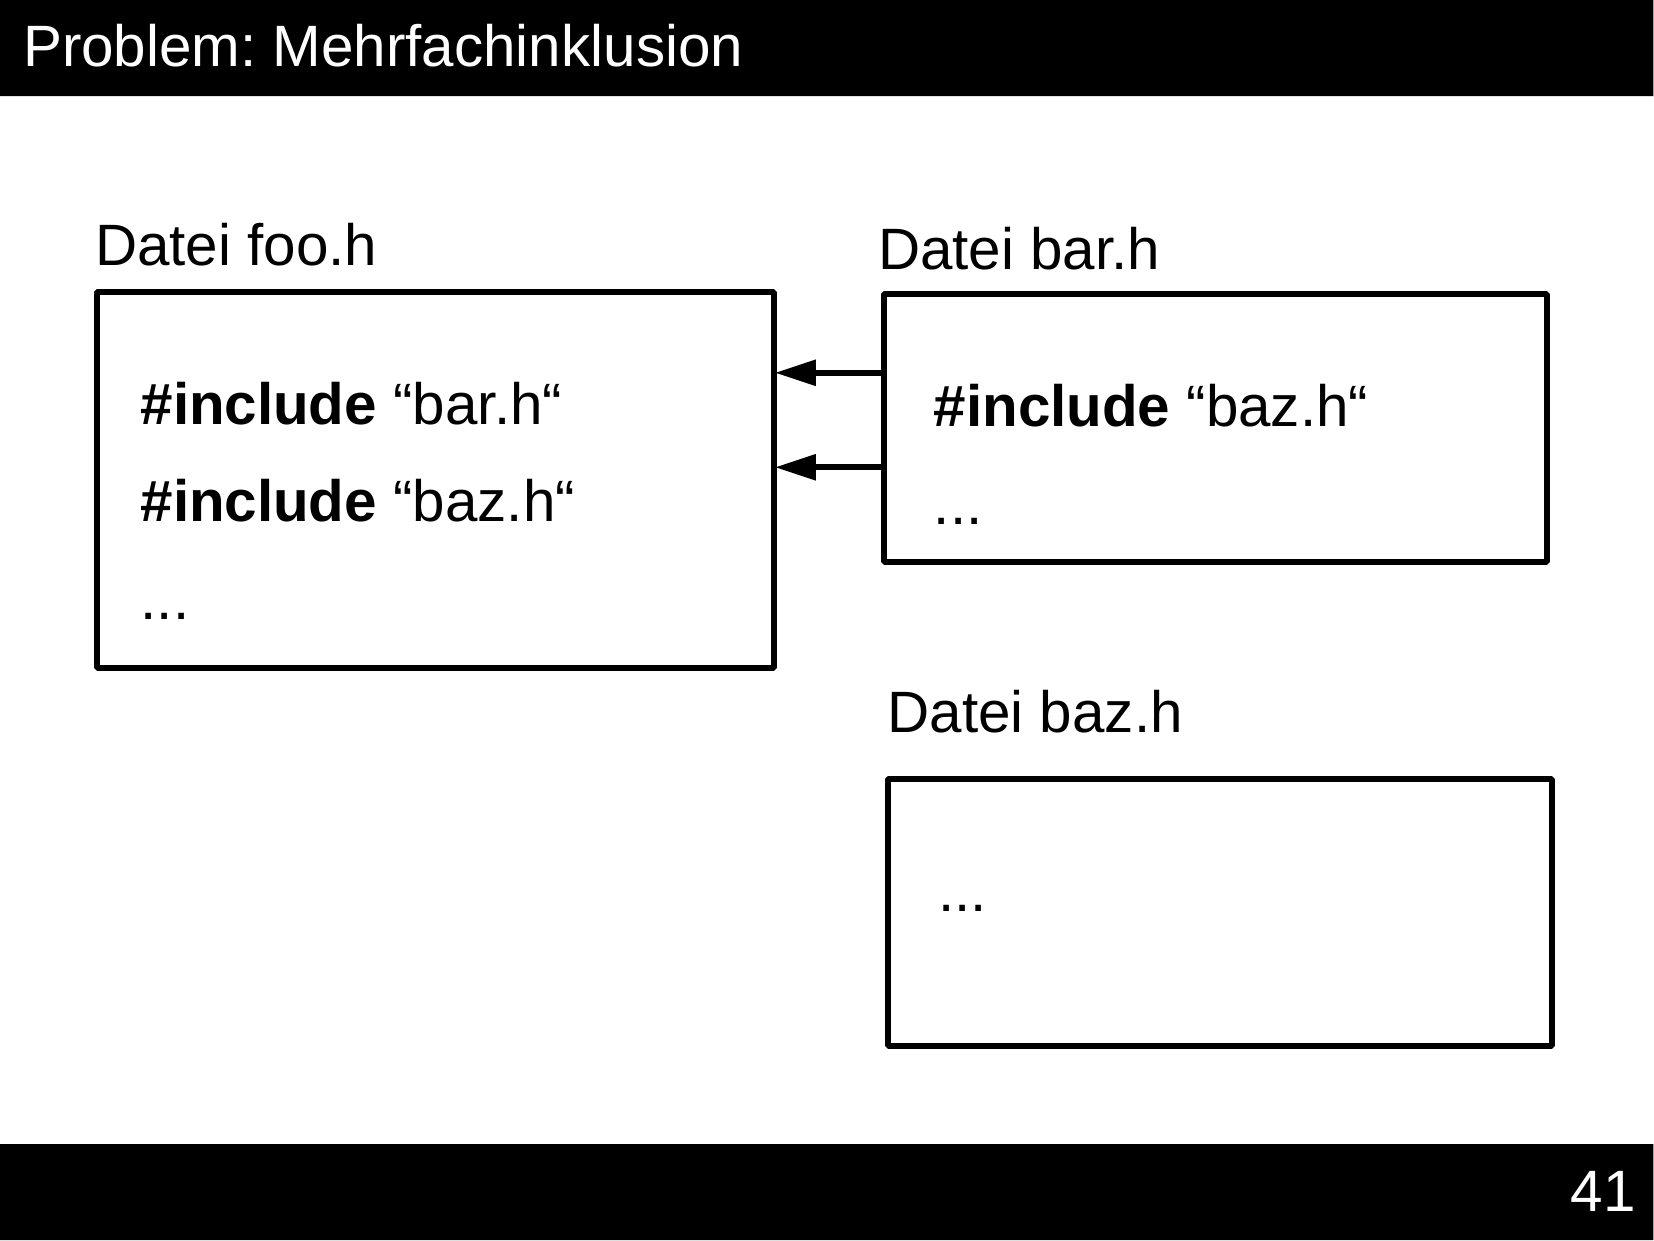

Problem: Mehrfachinklusion
Datei foo.h
Datei bar.h
#include “bar.h“
#include “baz.h“
...
#include “baz.h“
...
Datei baz.h
...
41